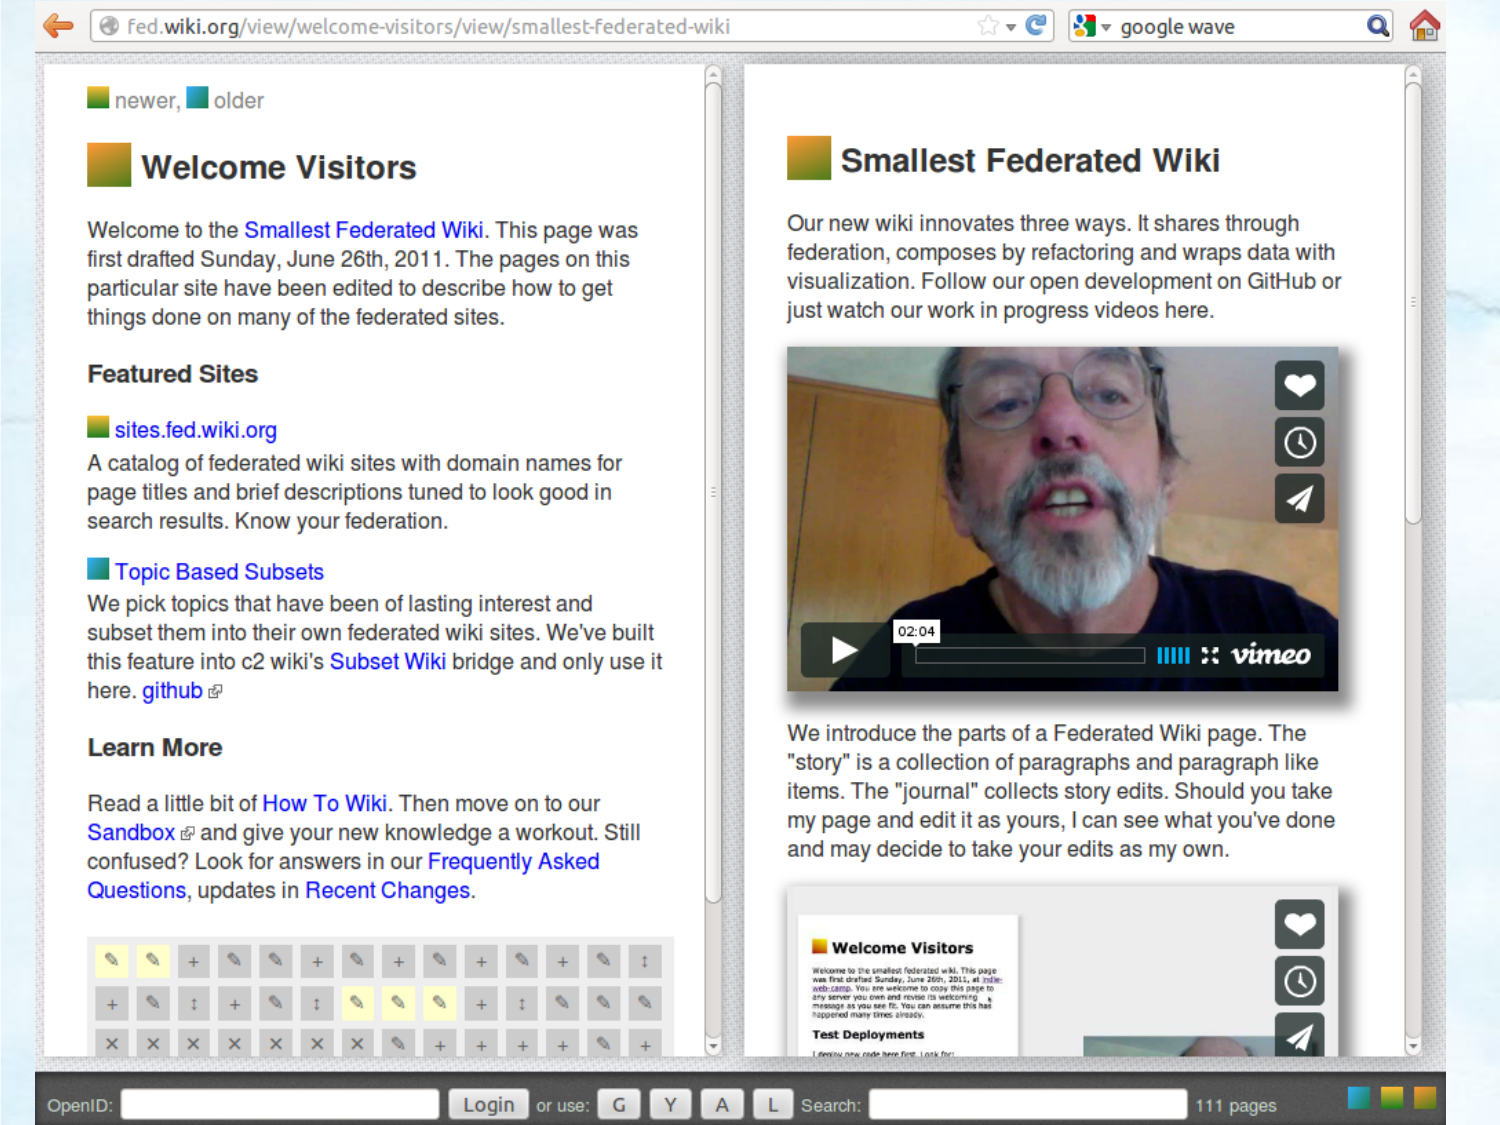

# Federated Wiki
Incubating Service Systems Thinking
July 2014
57